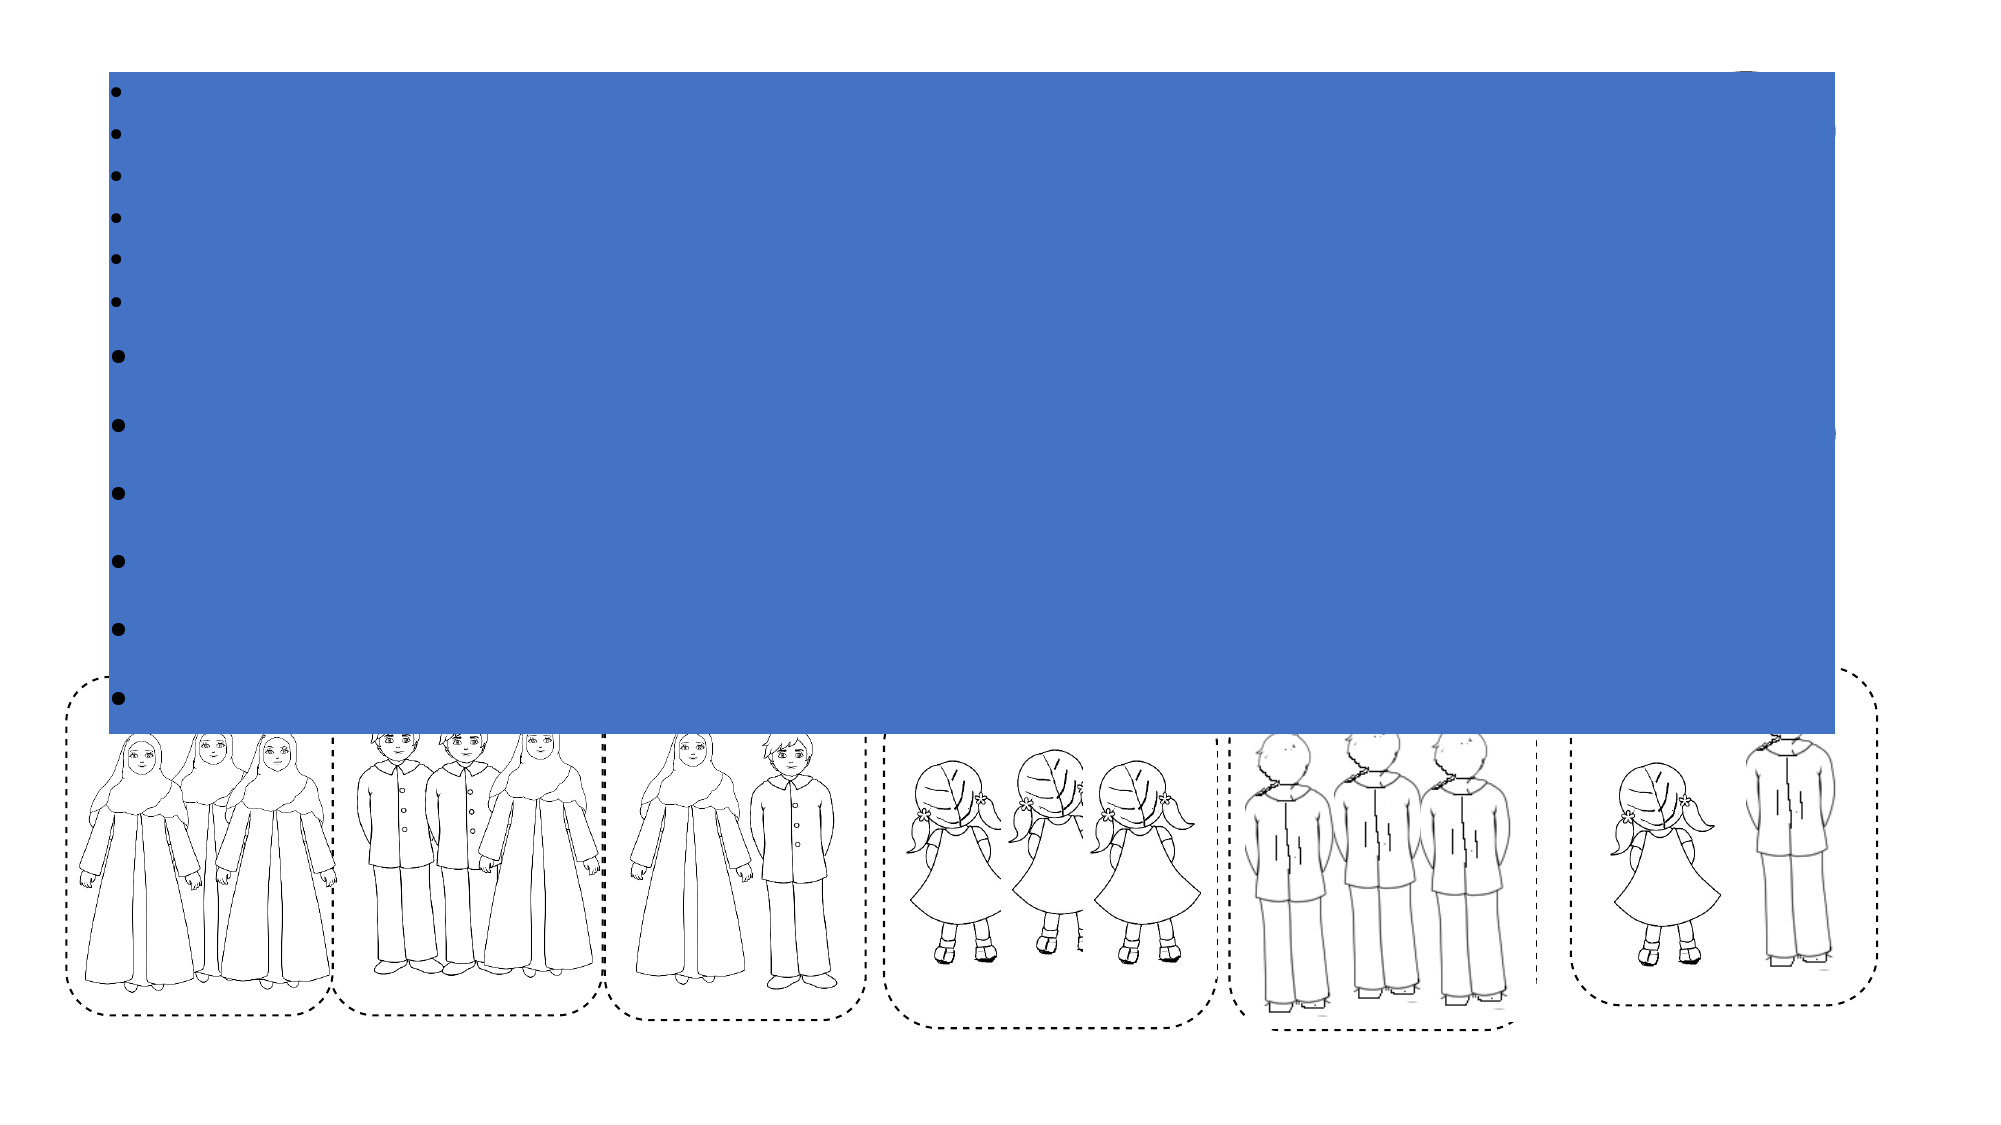

#
| | | |
| --- | --- | --- |
| | | |
أَنَتمَا
أَنْتُنَّ
أَنْتُم
هُم
هُنَّ
هُمَا